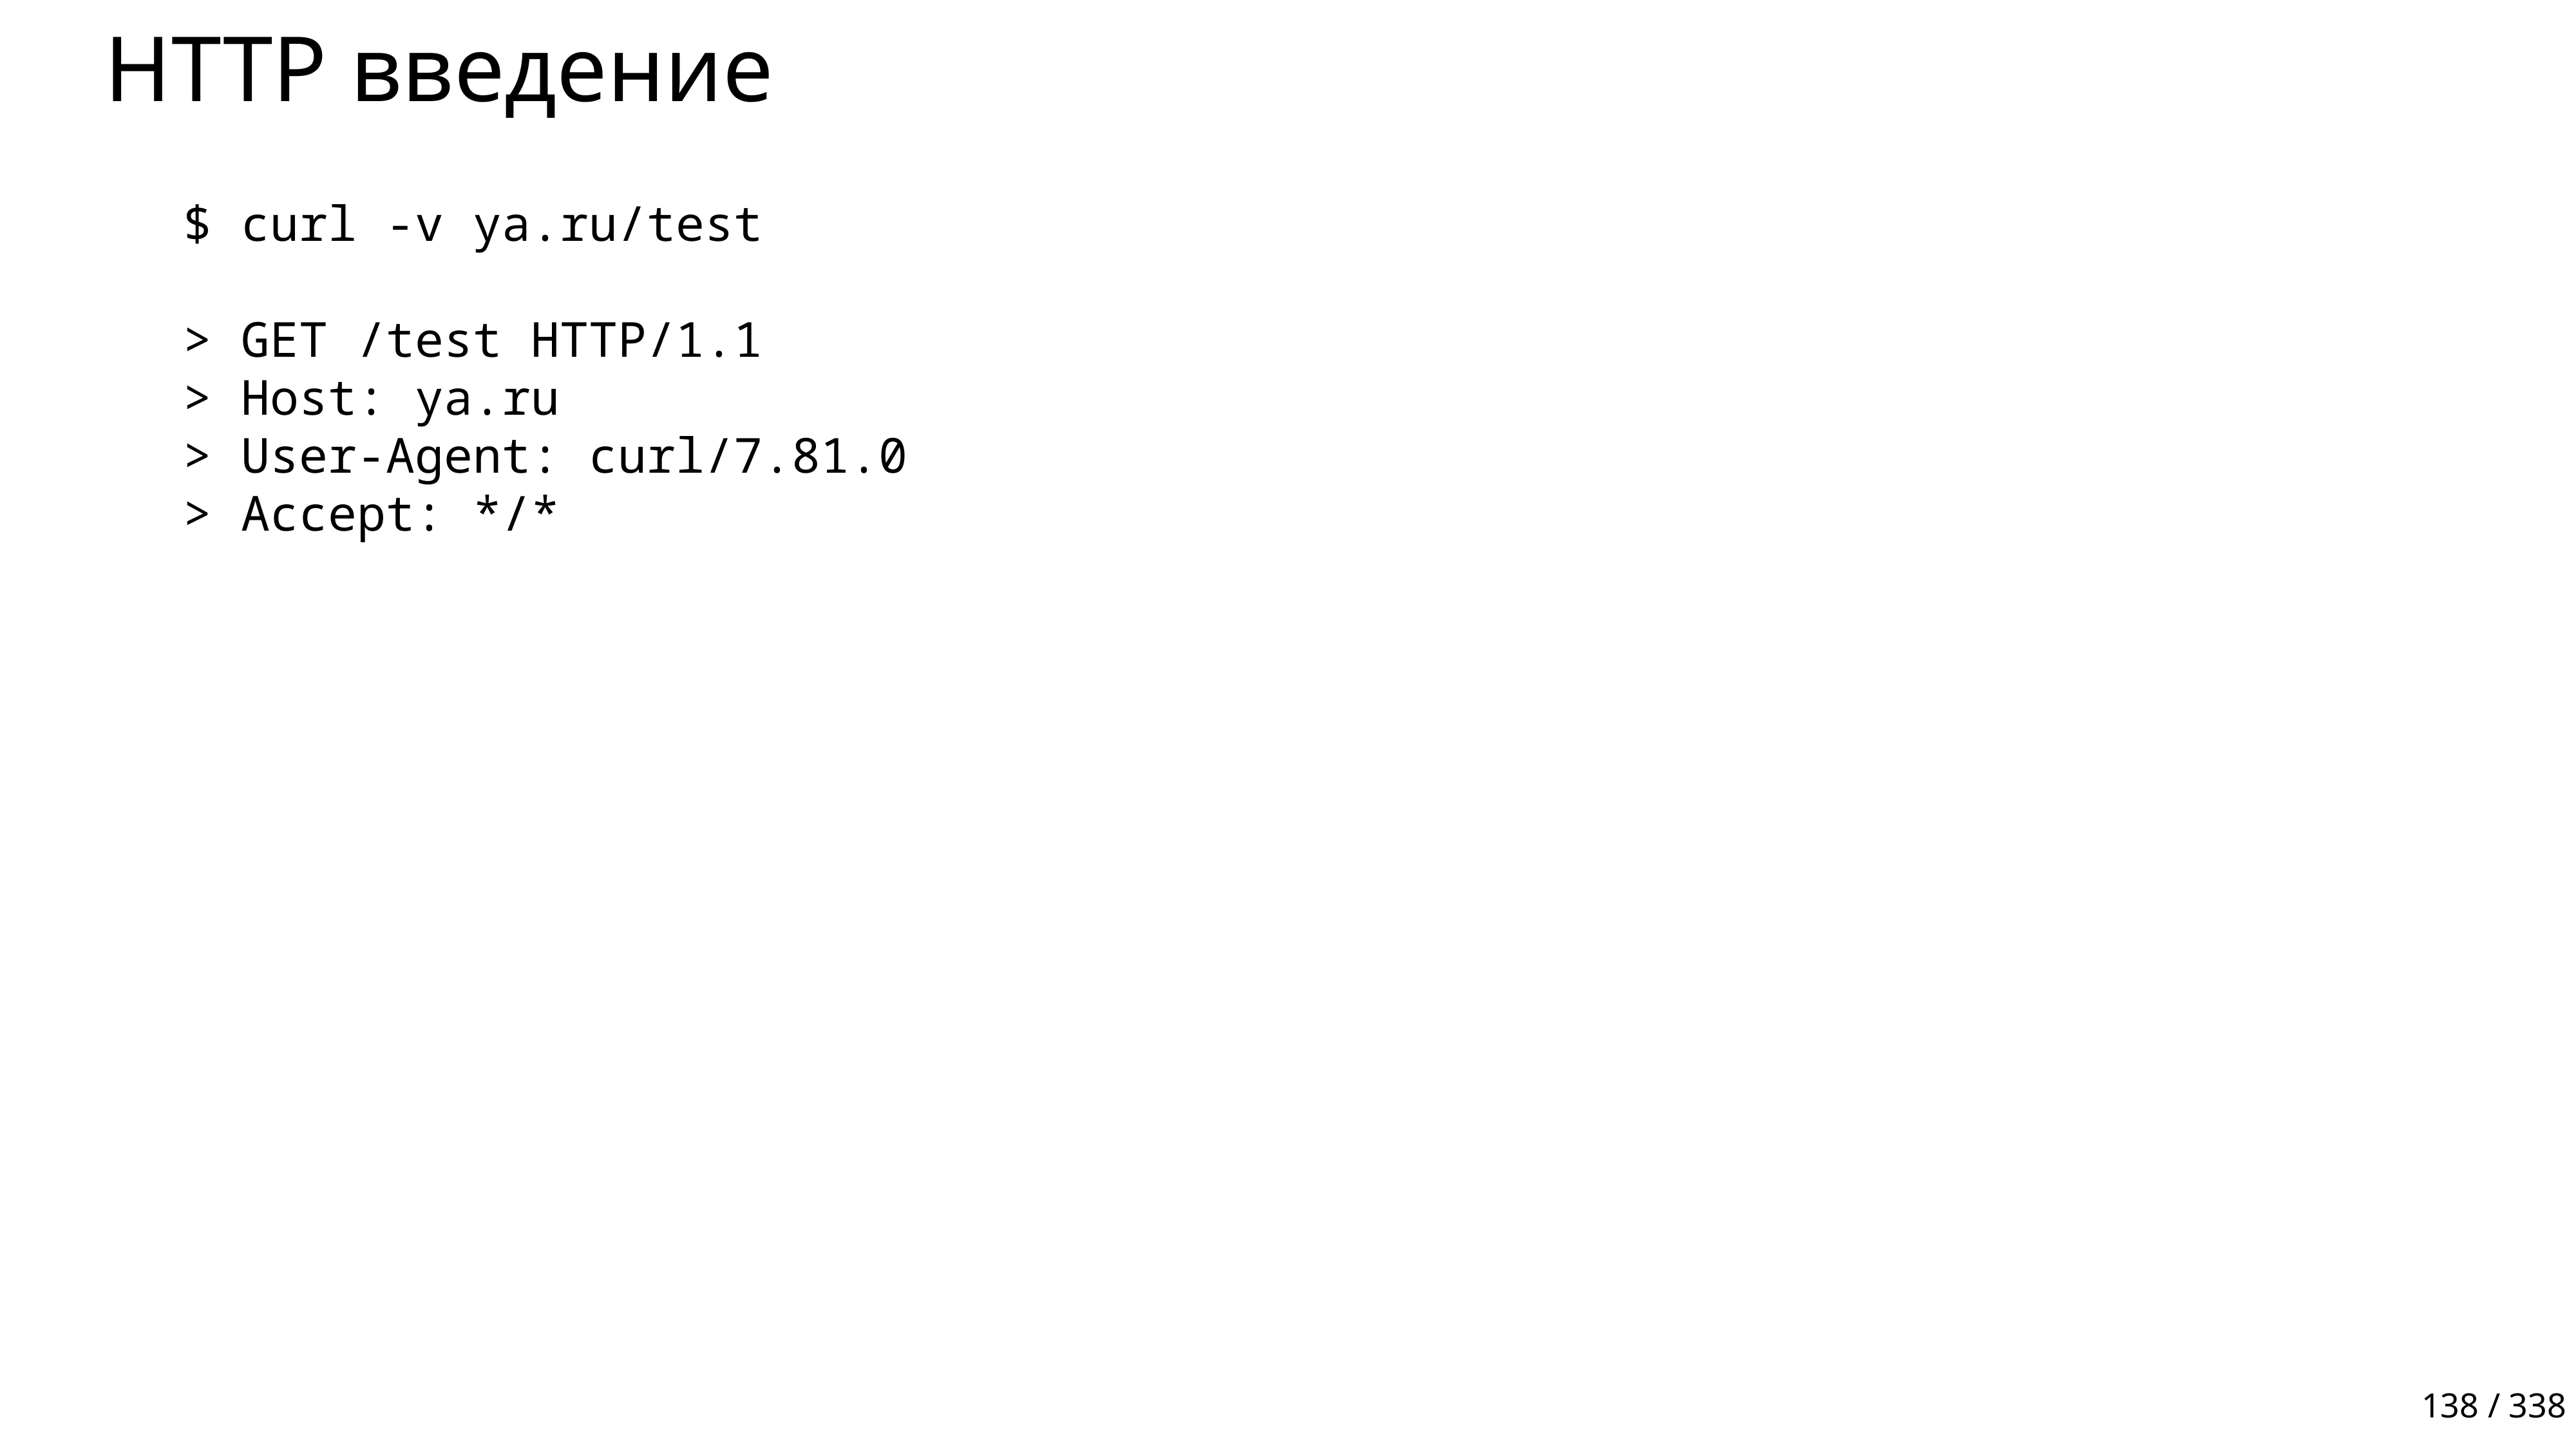

HTTP введение
$ curl -v ya.ru/test
> GET /test HTTP/1.1
> Host: ya.ru
> User-Agent: curl/7.81.0
> Accept: */*